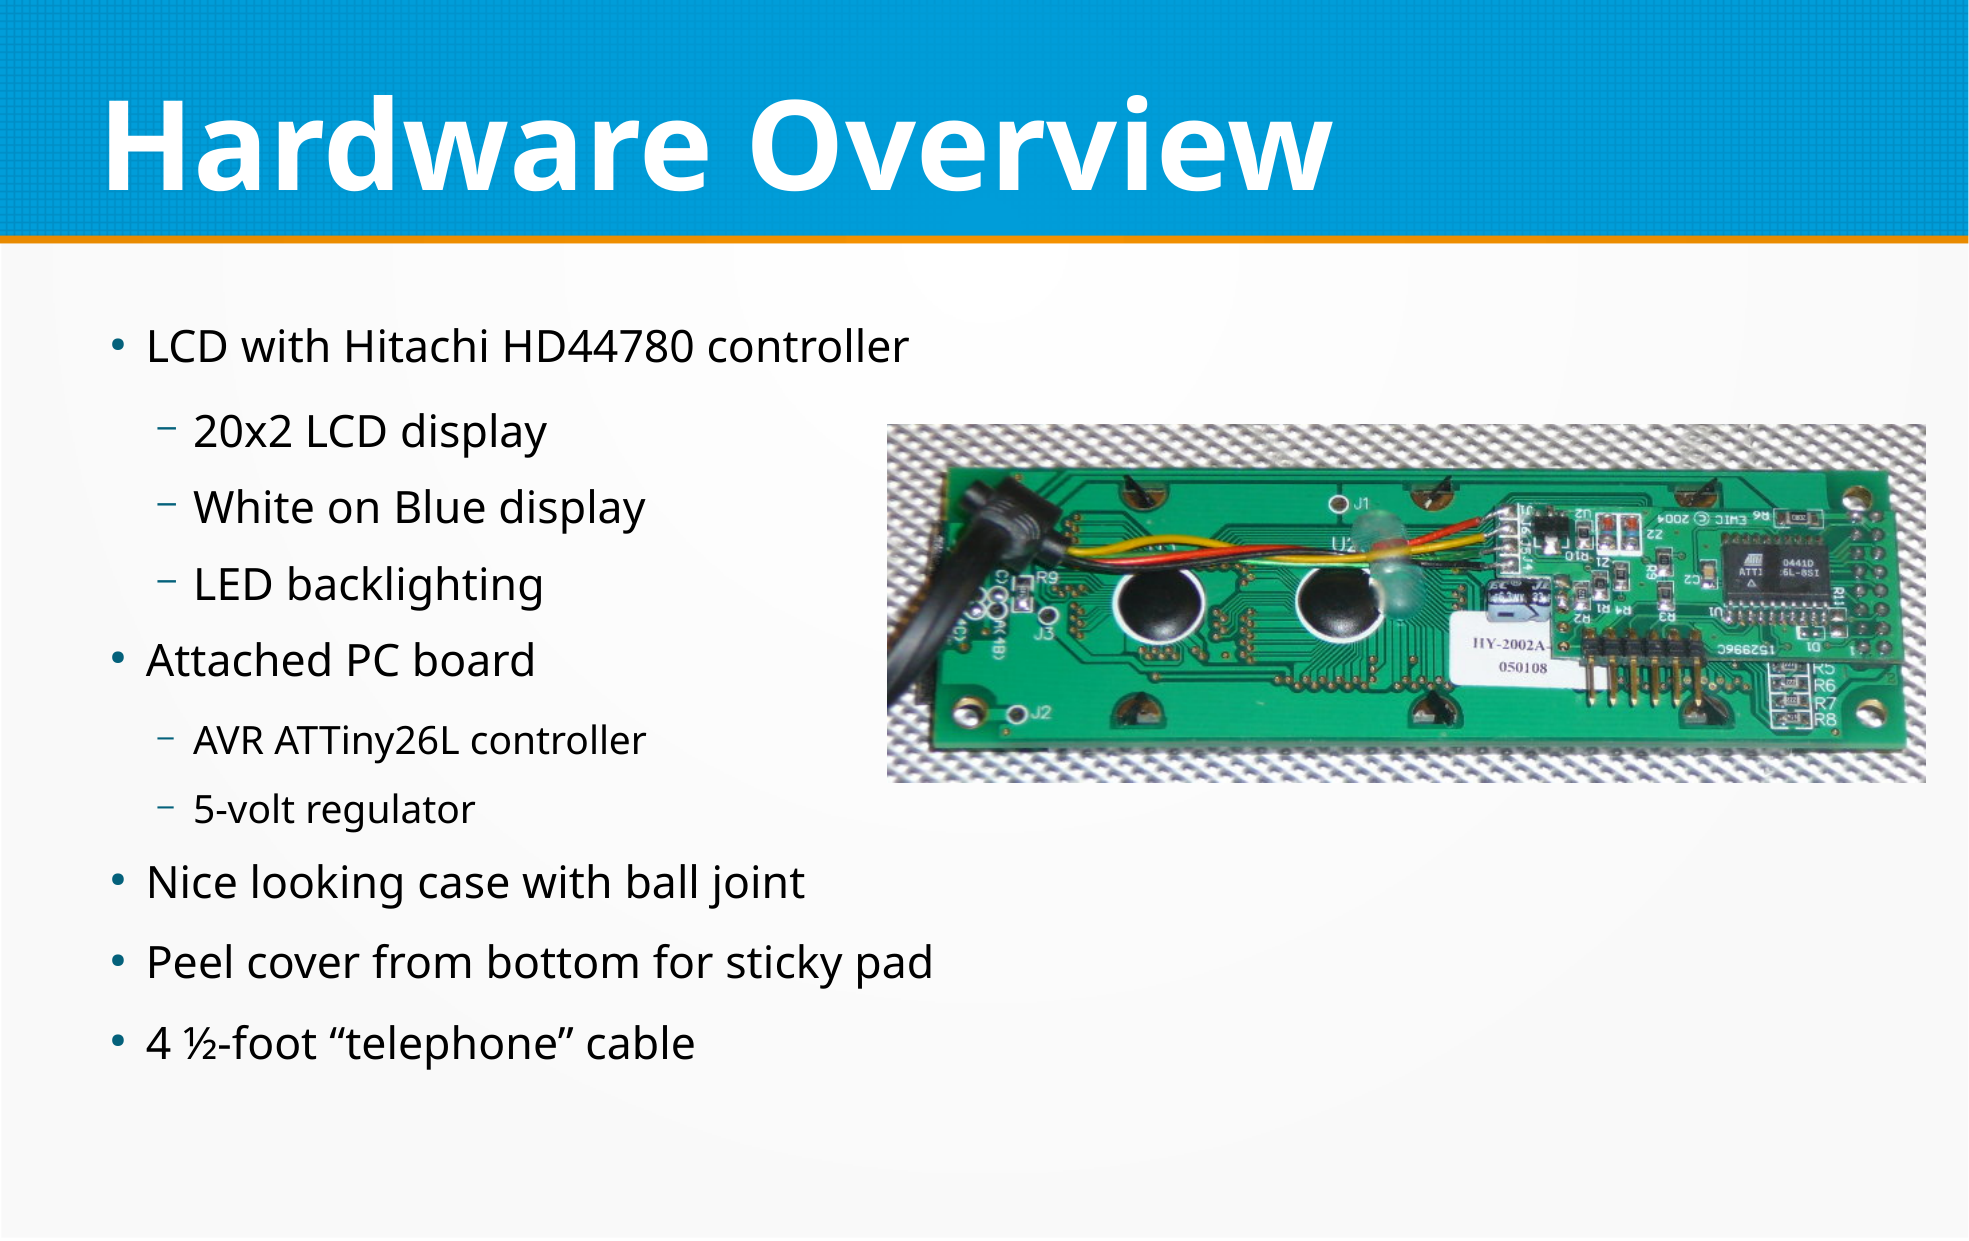

# Hardware Overview
LCD with Hitachi HD44780 controller
20x2 LCD display
White on Blue display
LED backlighting
Attached PC board
AVR ATTiny26L controller
5-volt regulator
Nice looking case with ball joint
Peel cover from bottom for sticky pad
4 ½-foot “telephone” cable